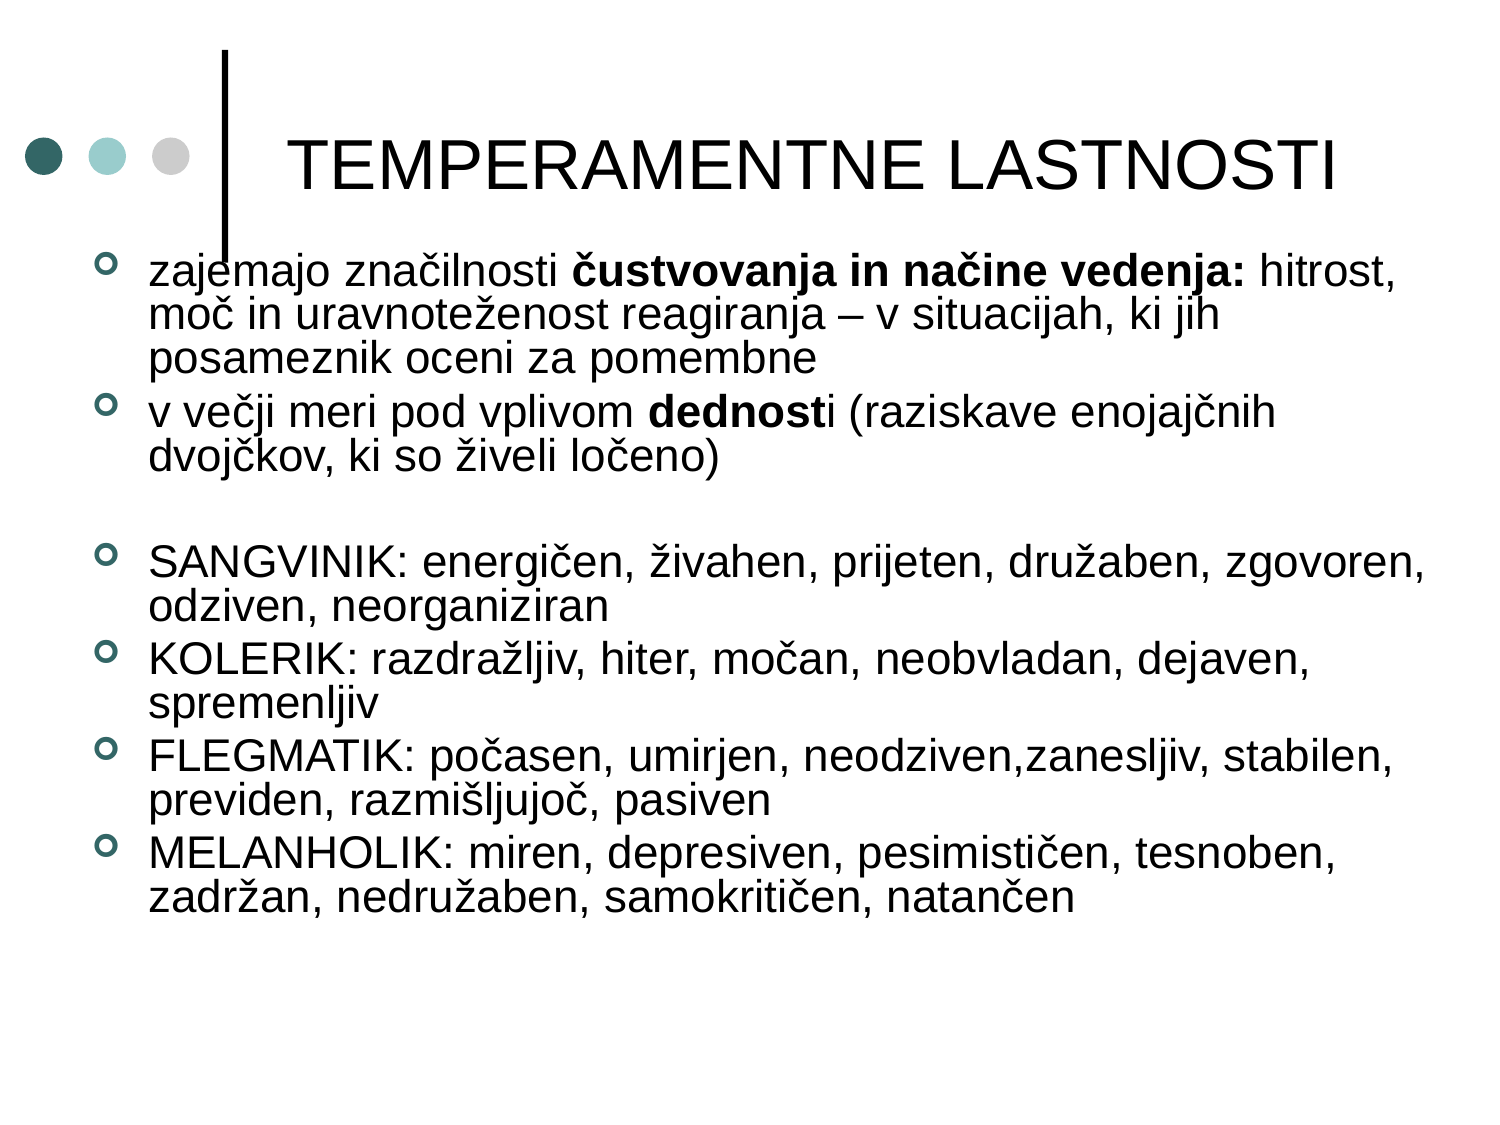

# TEMPERAMENTNE LASTNOSTI
zajemajo značilnosti čustvovanja in načine vedenja: hitrost, moč in uravnoteženost reagiranja – v situacijah, ki jih posameznik oceni za pomembne
v večji meri pod vplivom dednosti (raziskave enojajčnih dvojčkov, ki so živeli ločeno)
SANGVINIK: energičen, živahen, prijeten, družaben, zgovoren, odziven, neorganiziran
KOLERIK: razdražljiv, hiter, močan, neobvladan, dejaven, spremenljiv
FLEGMATIK: počasen, umirjen, neodziven,zanesljiv, stabilen, previden, razmišljujoč, pasiven
MELANHOLIK: miren, depresiven, pesimističen, tesnoben, zadržan, nedružaben, samokritičen, natančen